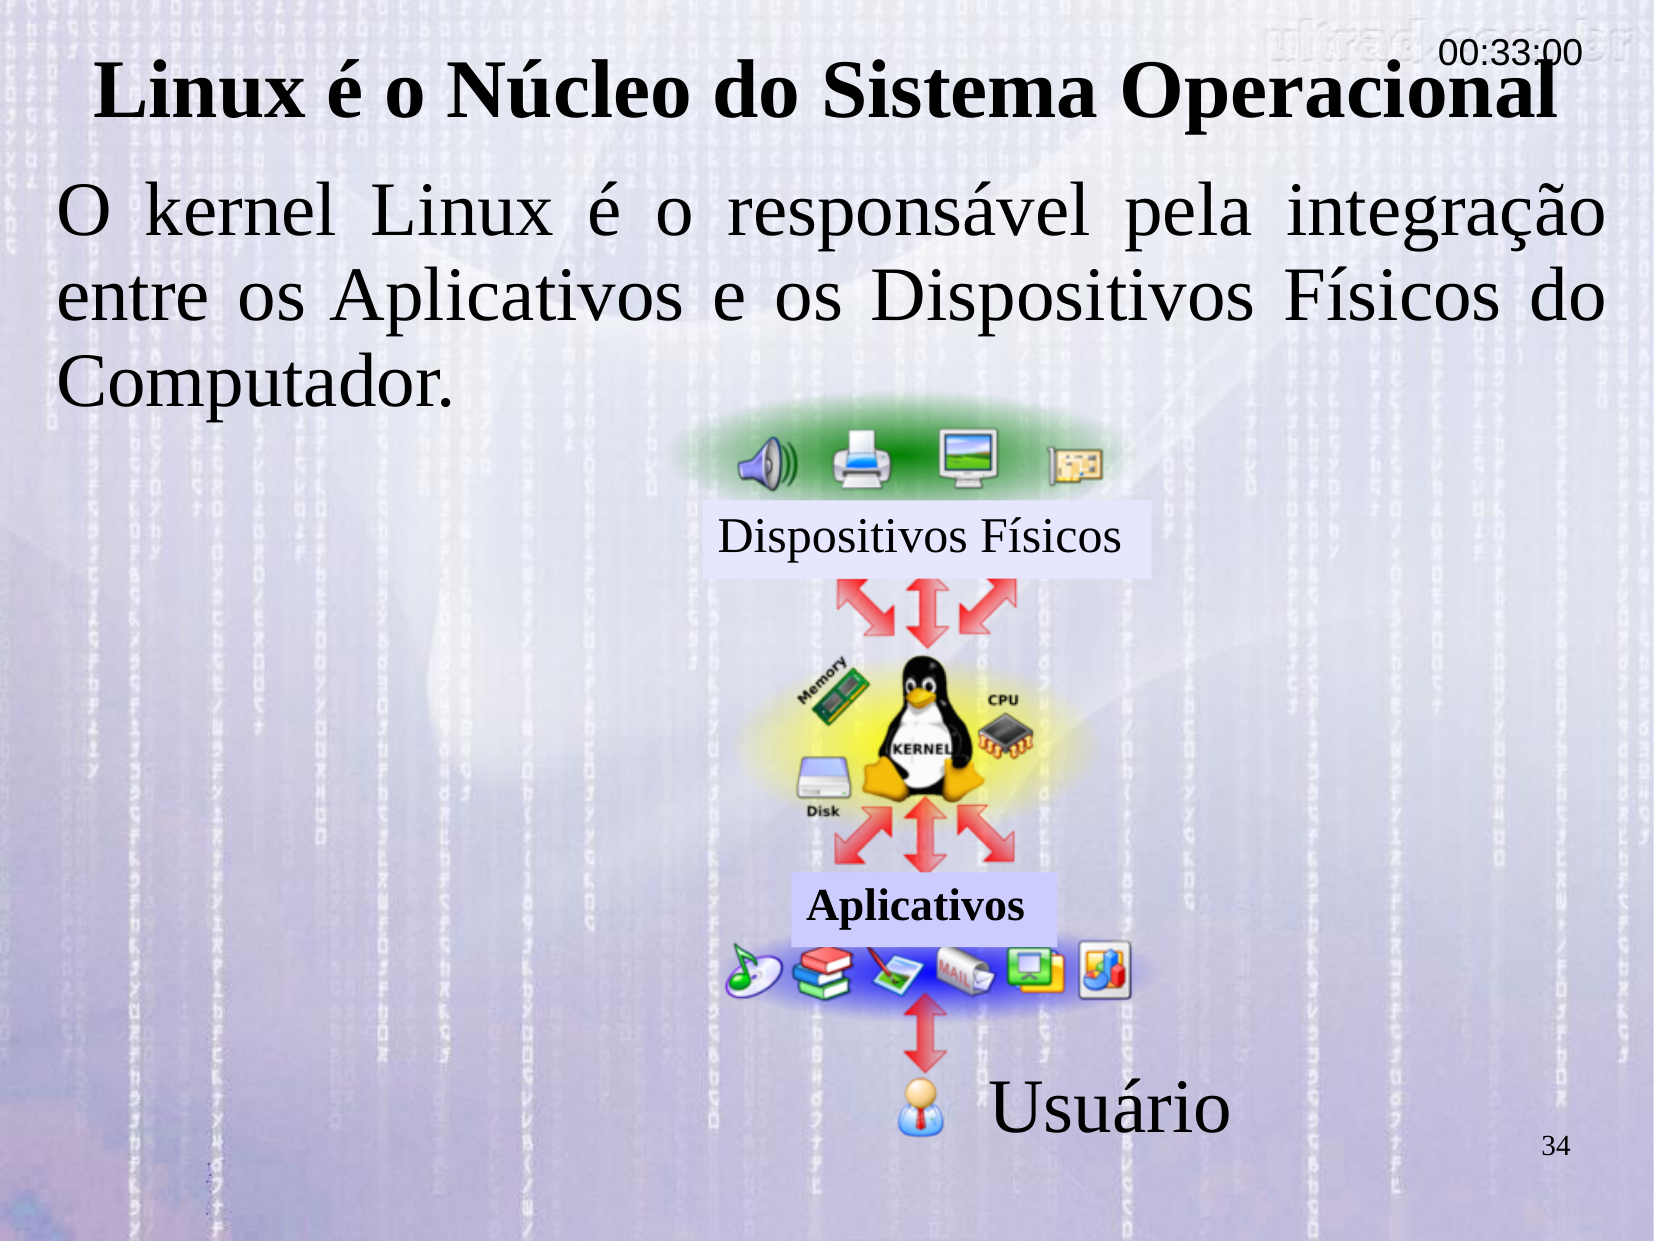

02:51:29
Linux é o Núcleo do Sistema Operacional
O kernel Linux é o responsável pela integração entre os Aplicativos e os Dispositivos Físicos do Computador.
Dispositivos Físicos
Aplicativos
Usuário
34